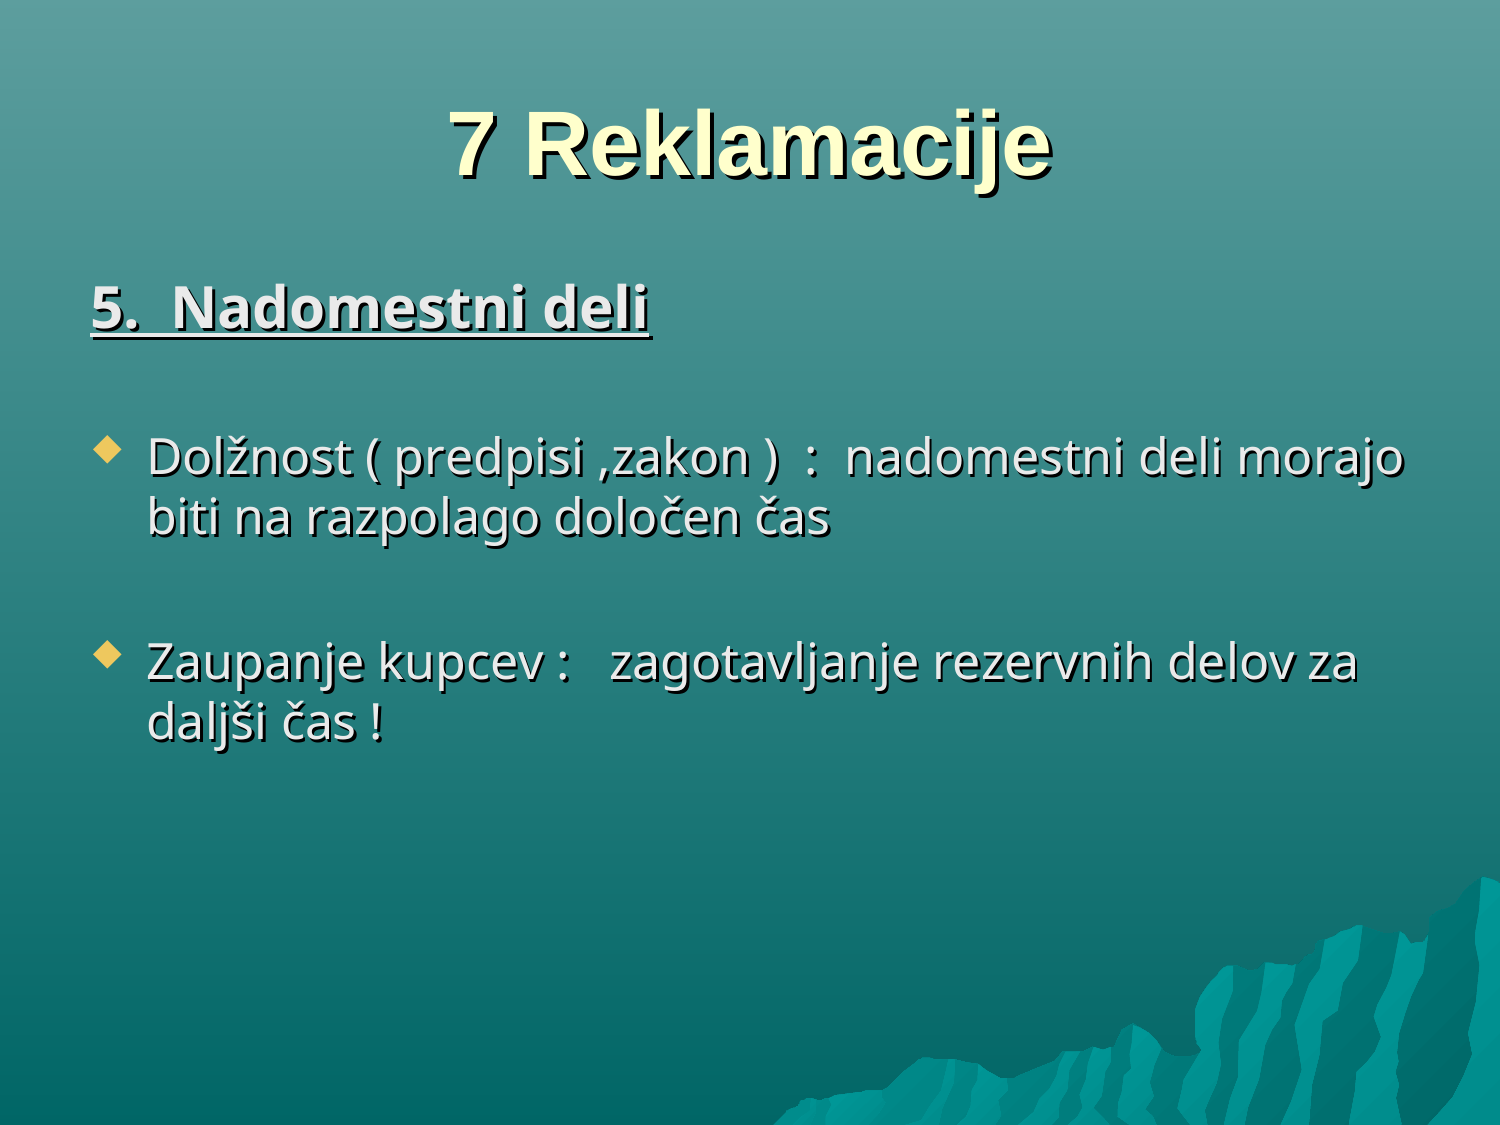

7 Reklamacije
# 5. Nadomestni deli
Dolžnost ( predpisi ,zakon ) : nadomestni deli morajo biti na razpolago določen čas
Zaupanje kupcev : zagotavljanje rezervnih delov za daljši čas !